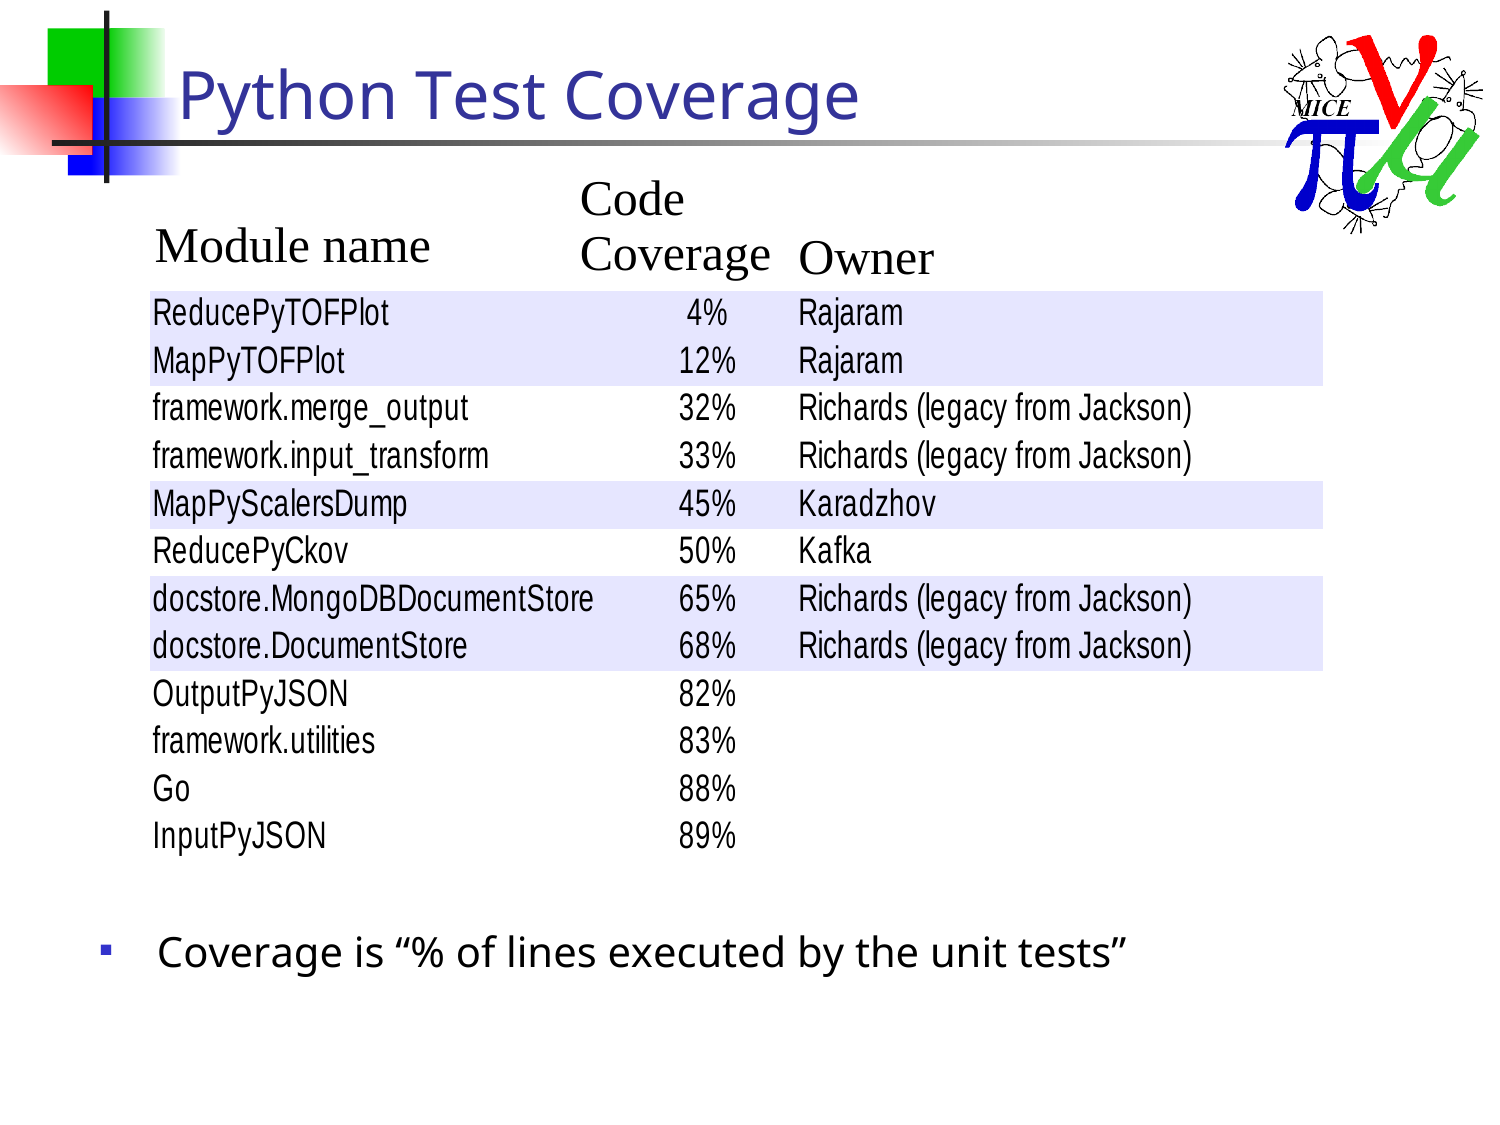

# Python Test Coverage
Code
Coverage
Module name
Owner
Coverage is “% of lines executed by the unit tests”